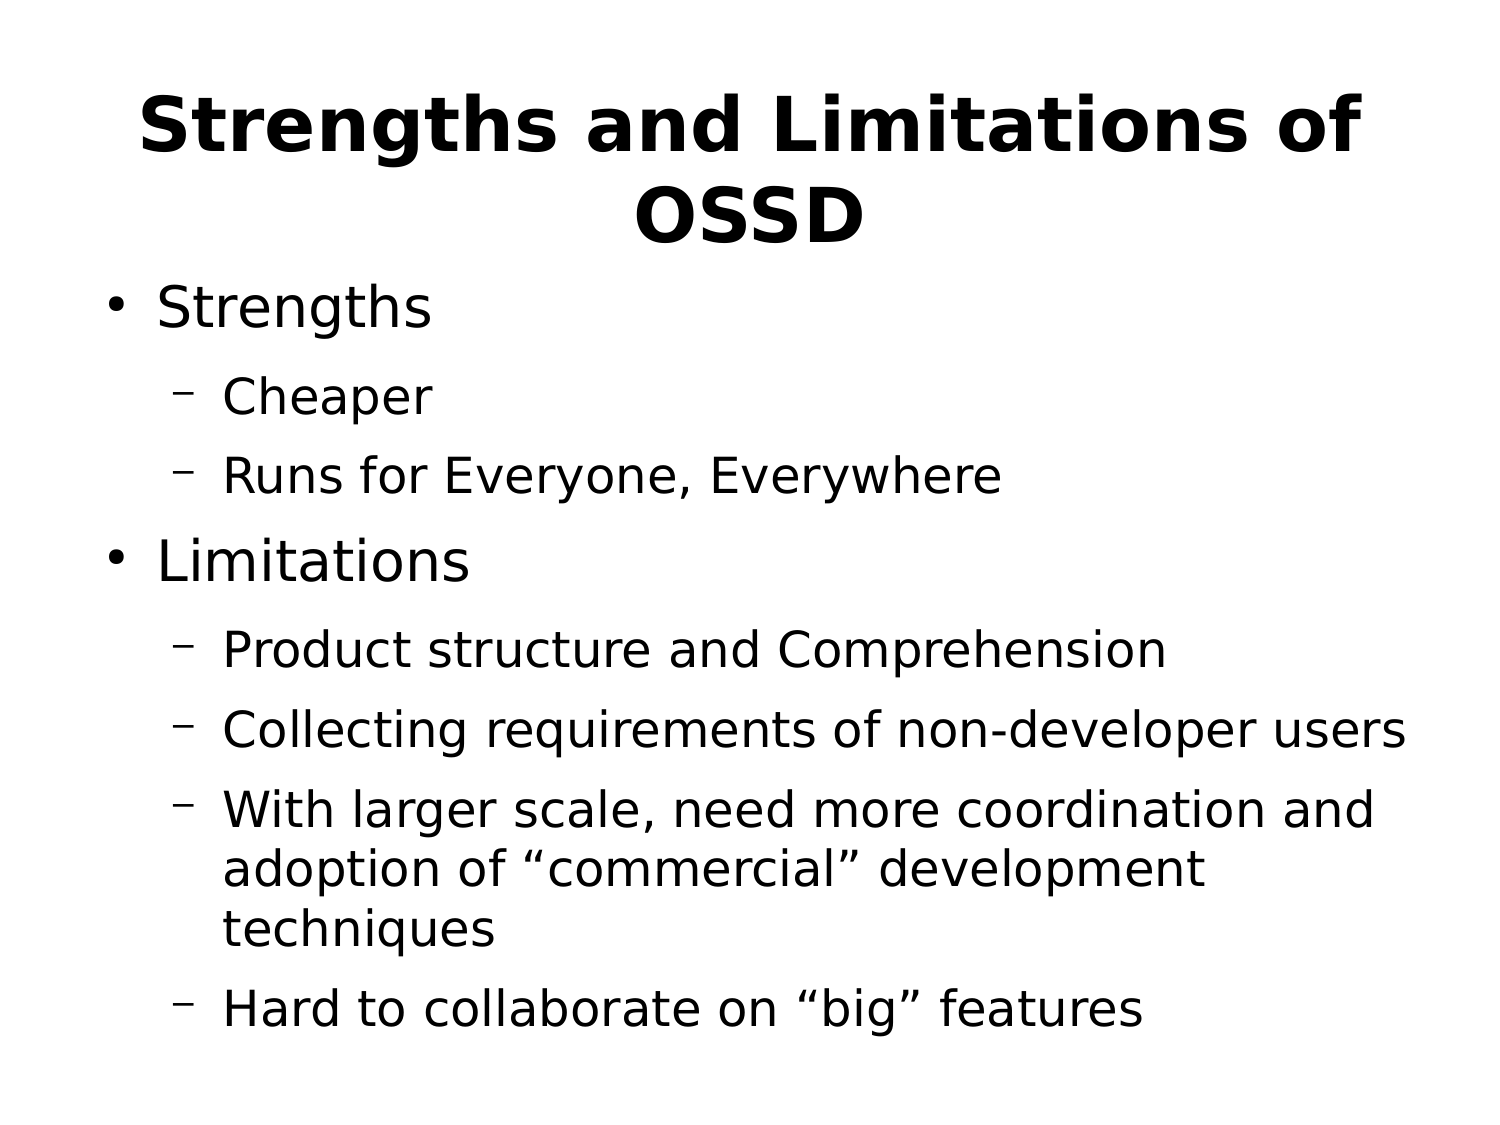

# Strengths and Limitations of OSSD
Strengths
Cheaper
Runs for Everyone, Everywhere
Limitations
Product structure and Comprehension
Collecting requirements of non-developer users
With larger scale, need more coordination and adoption of “commercial” development techniques
Hard to collaborate on “big” features